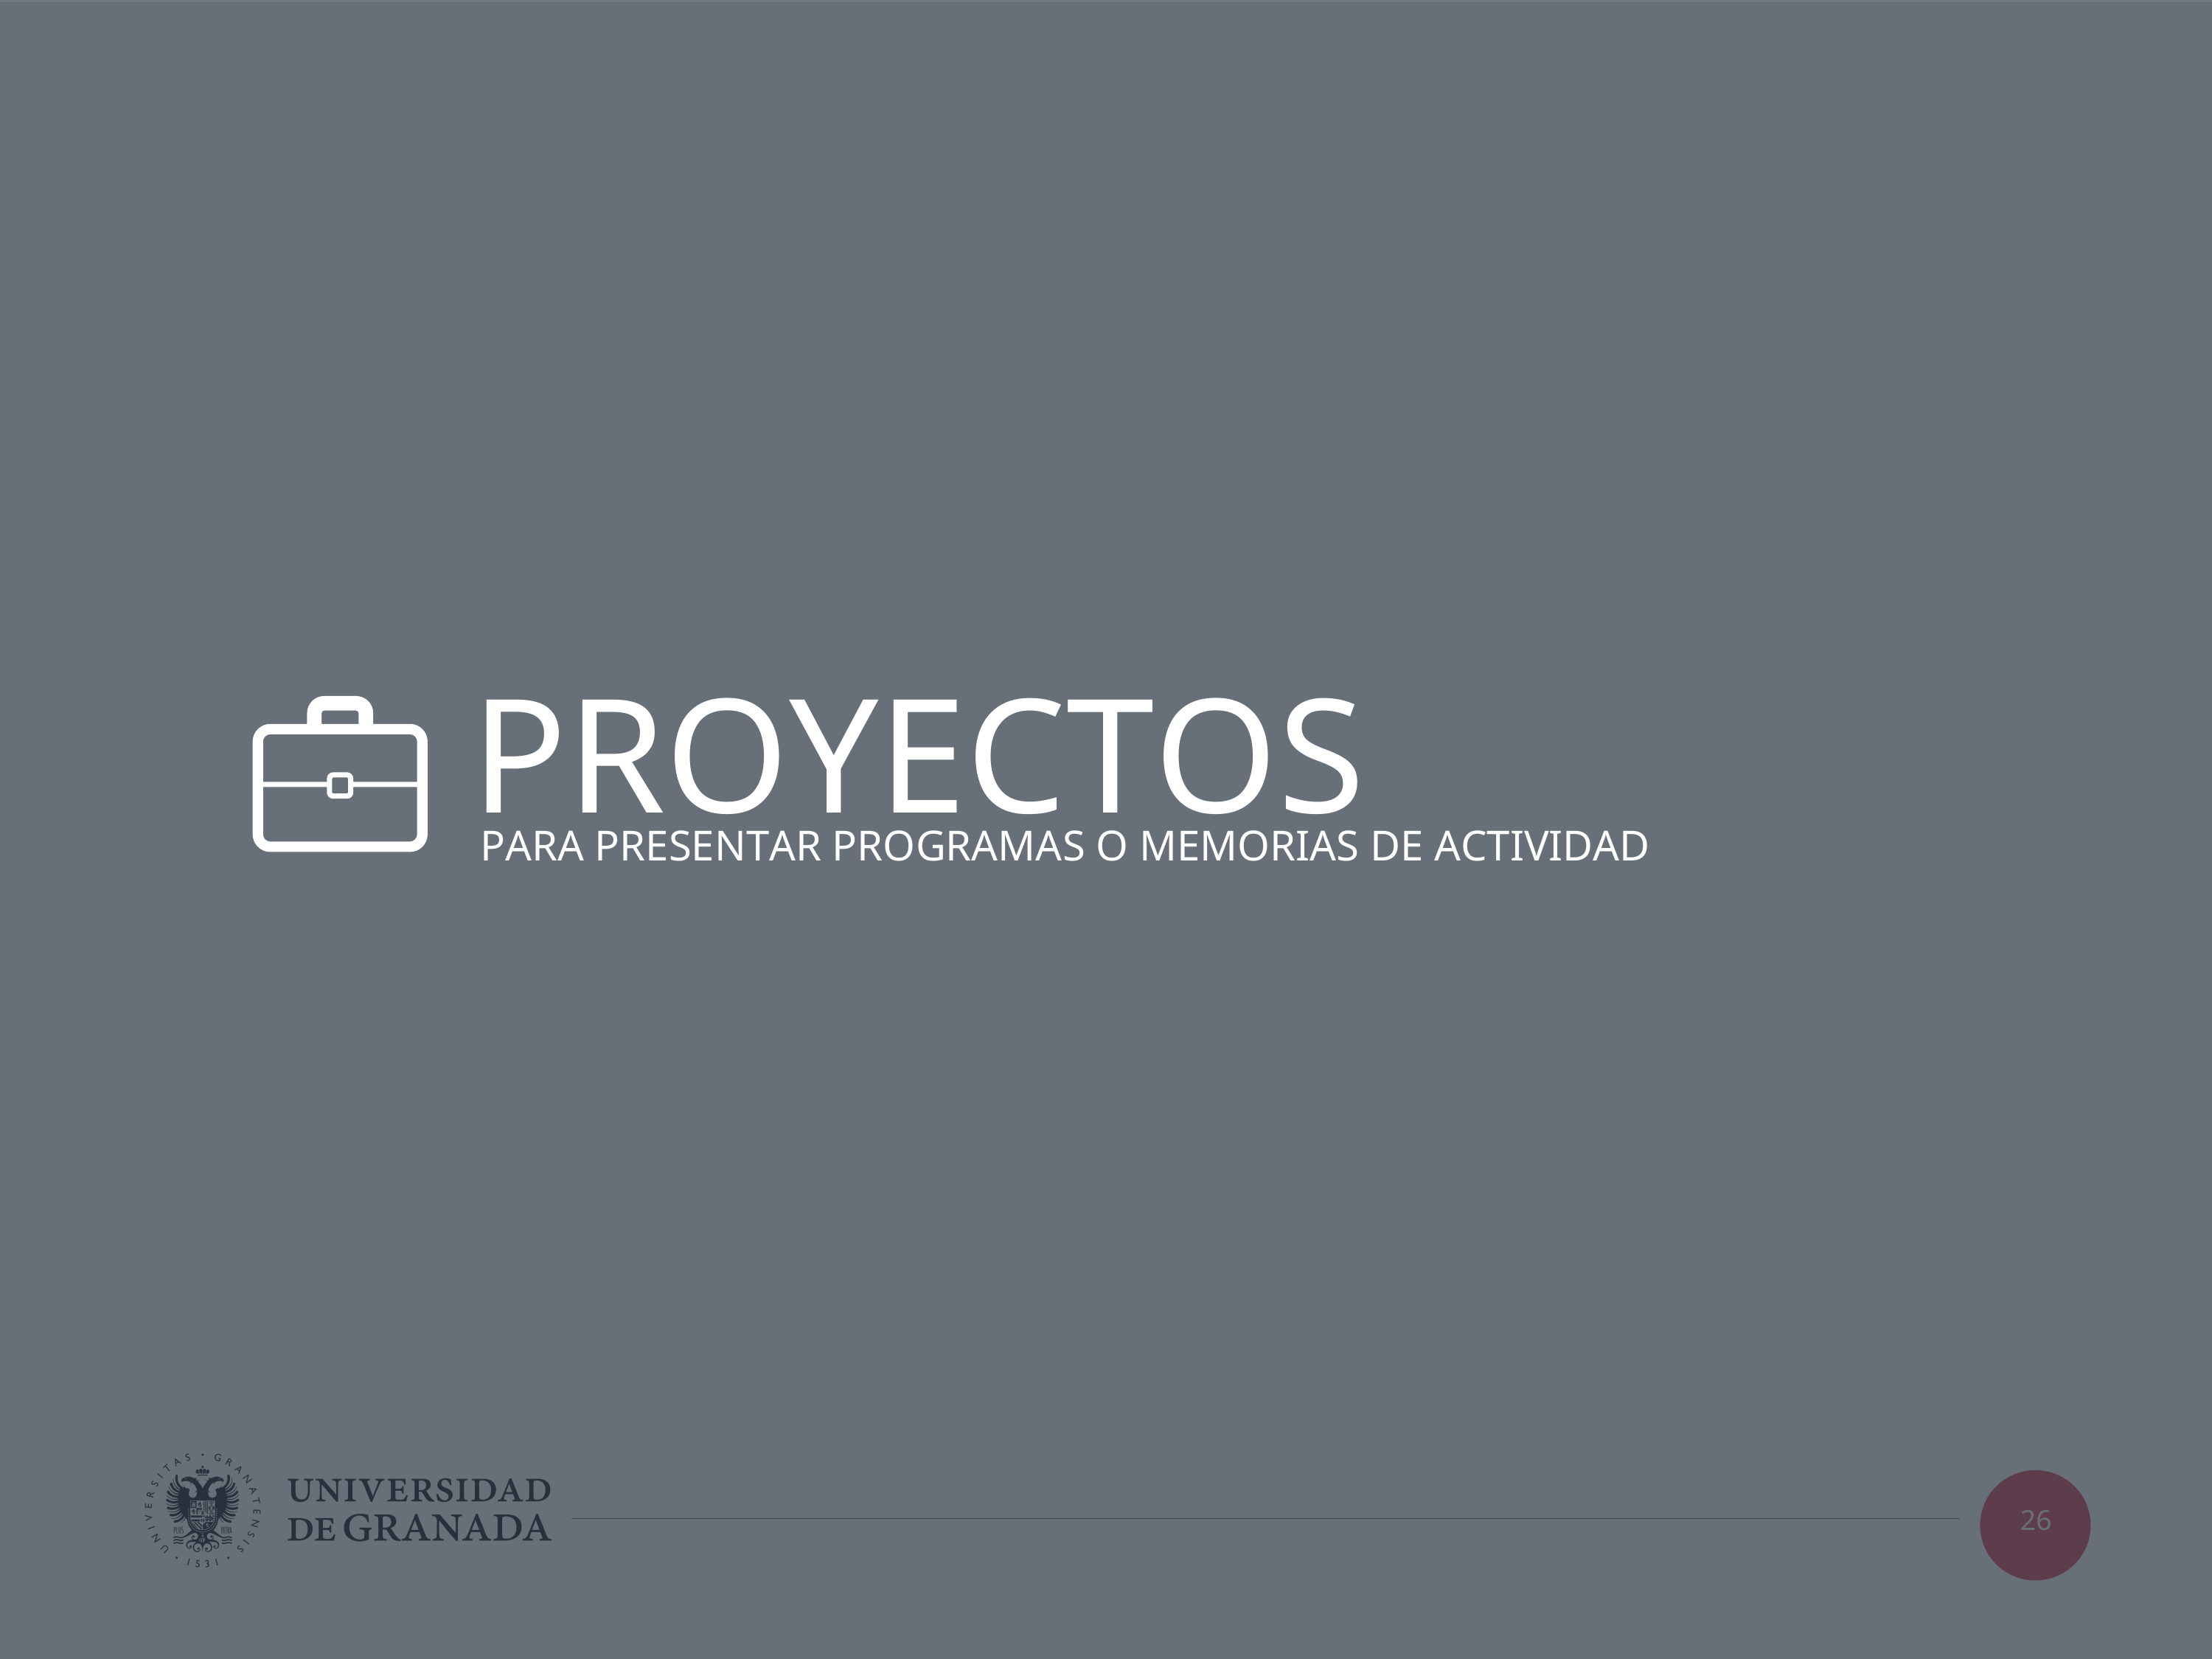

#
PROYECTOS
PARA PRESENTAR PROGRAMAS O MEMORIAS DE ACTIVIDAD